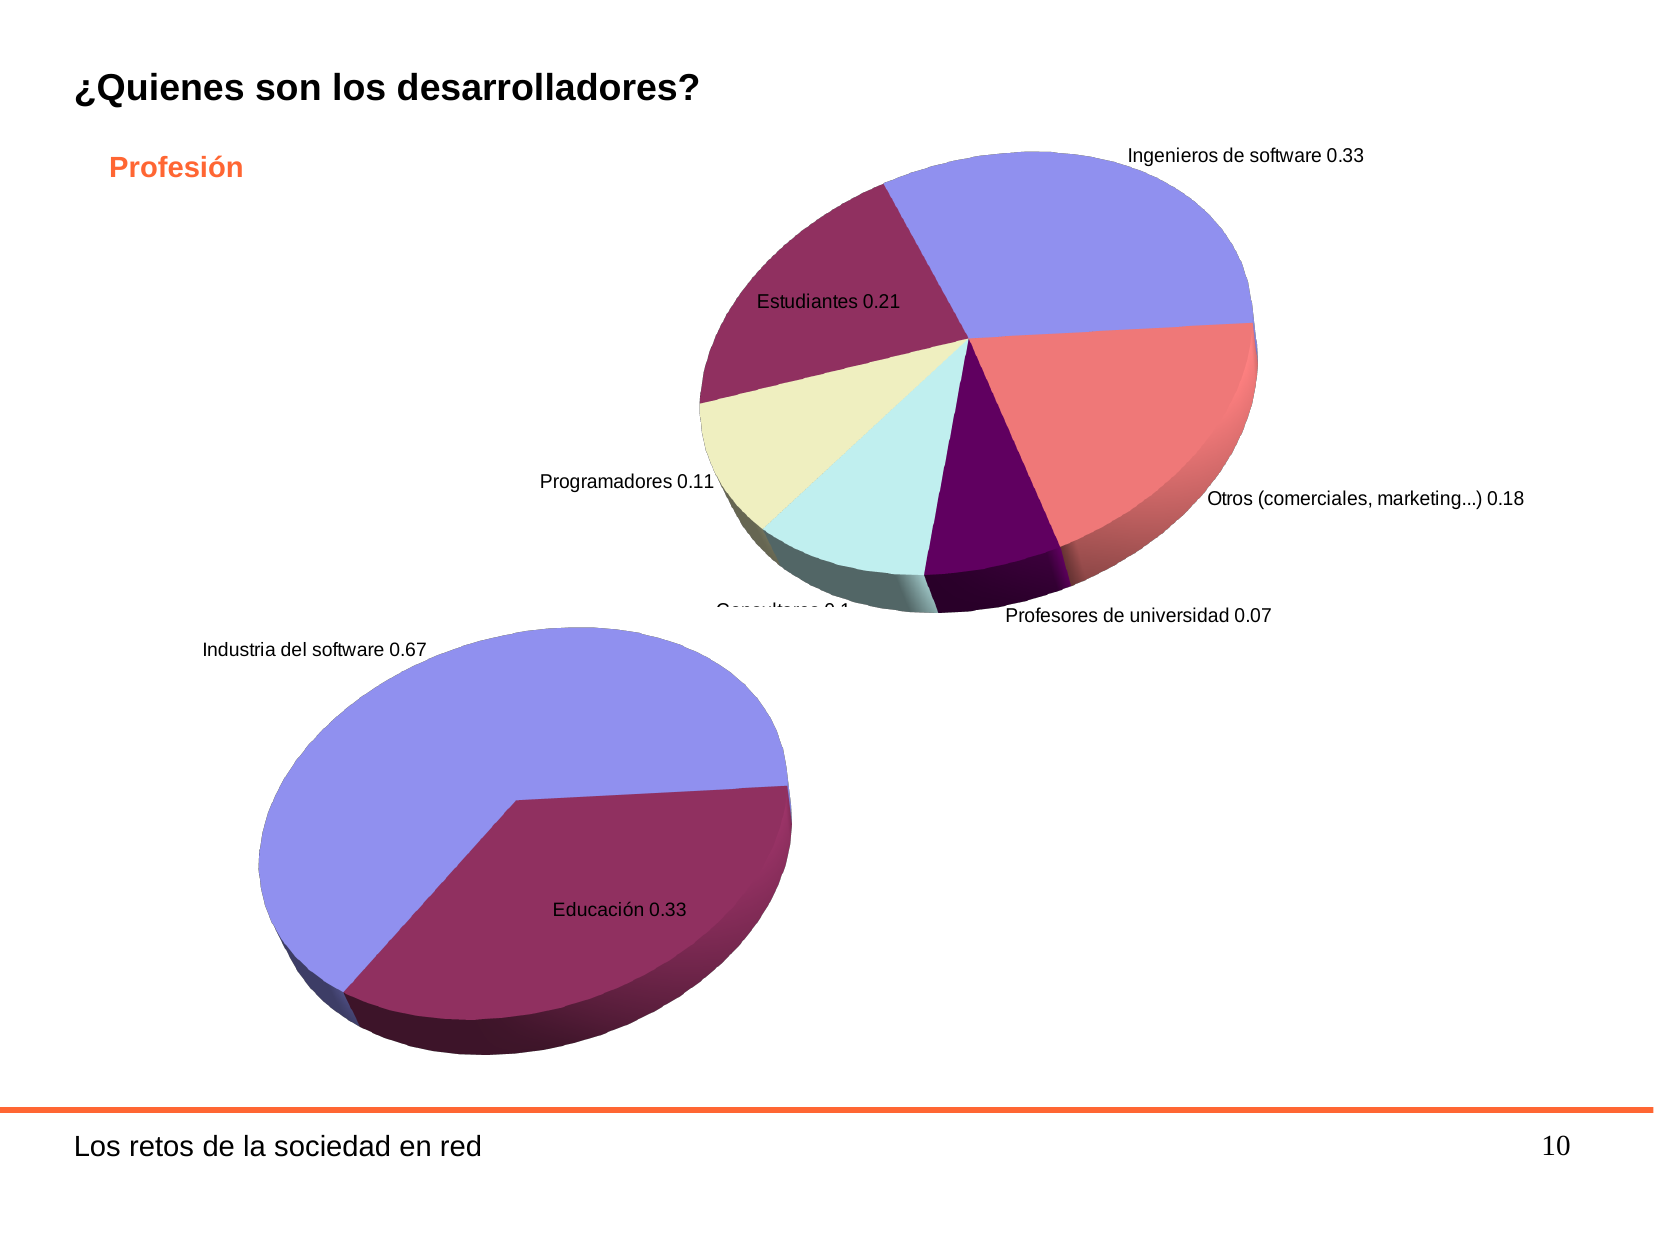

¿Quienes son los desarrolladores?
Profesión
[unsupported chart]
[unsupported chart]
Los retos de la sociedad en red
10